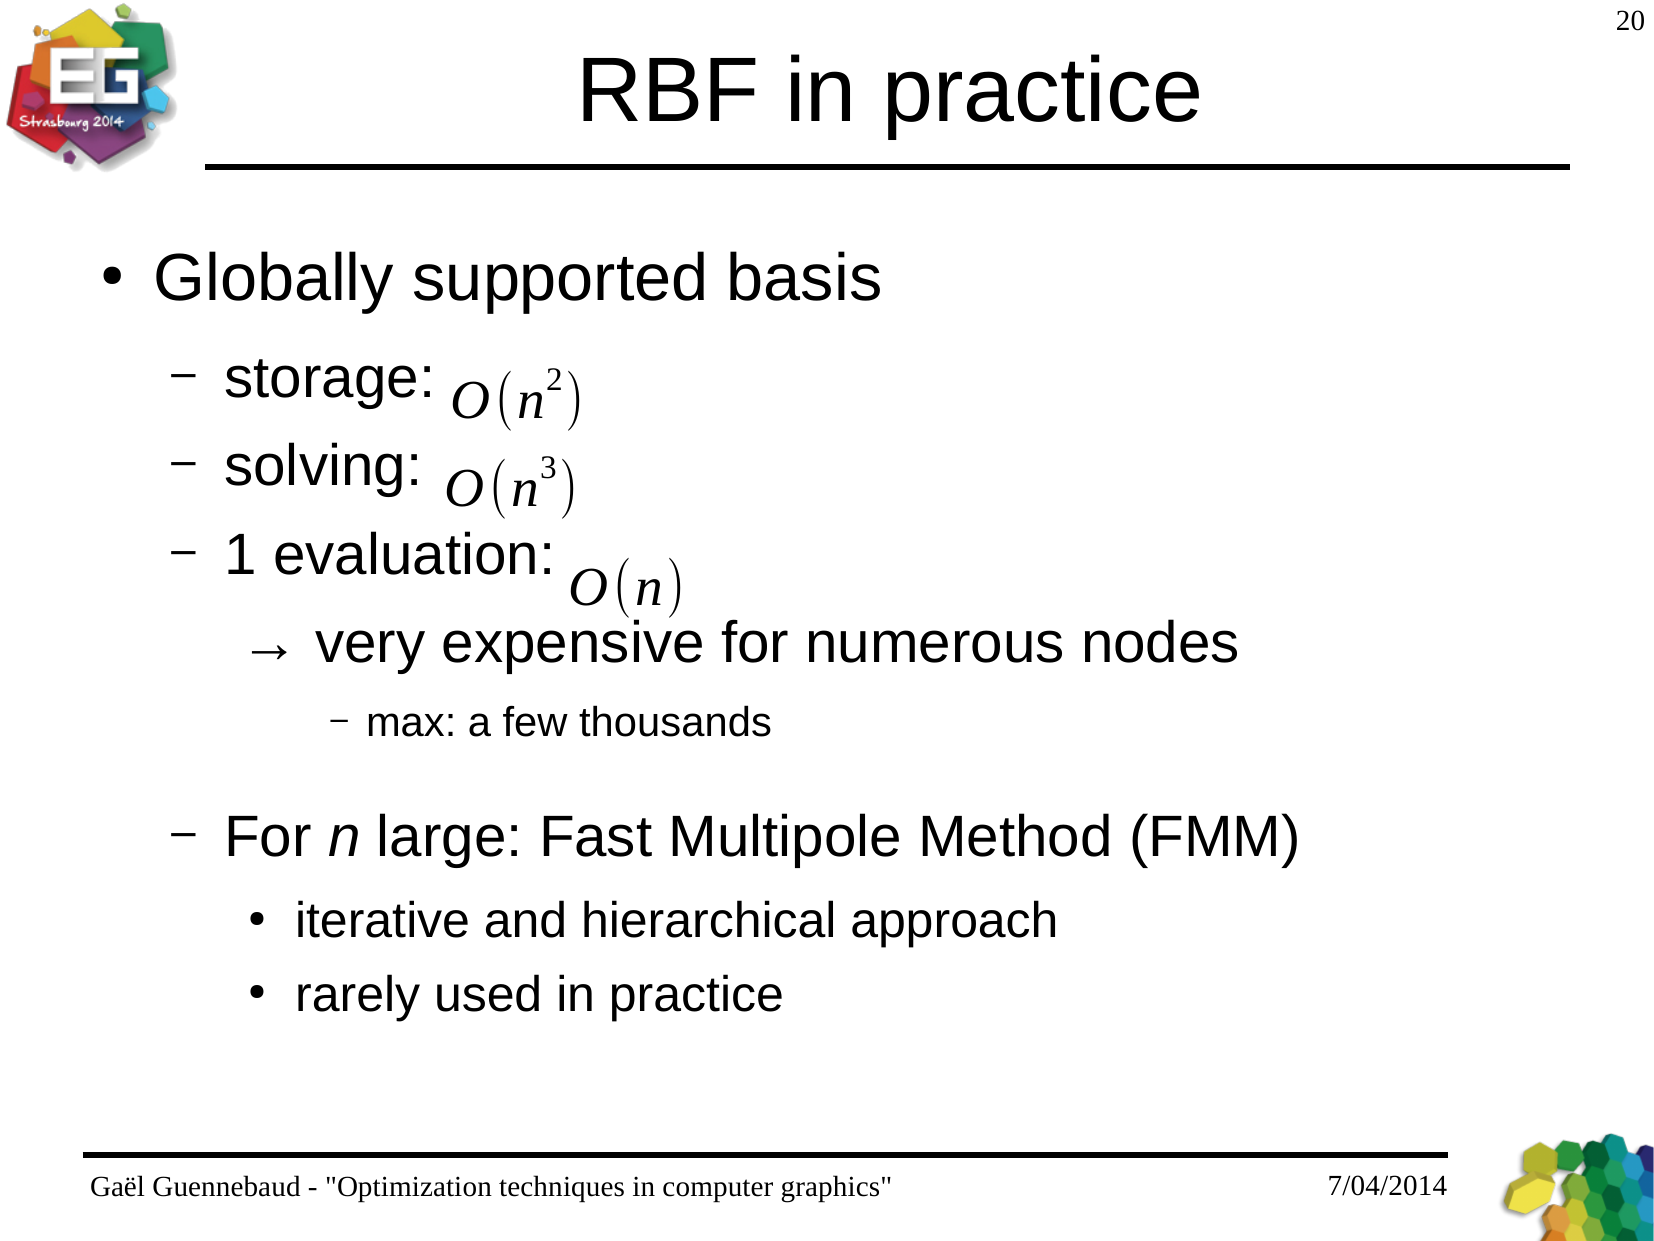

20
# RBF in practice
Globally supported basis
storage:
solving:
1 evaluation:
 → very expensive for numerous nodes
max: a few thousands
For n large: Fast Multipole Method (FMM)
iterative and hierarchical approach
rarely used in practice
7/04/2014
Gaël Guennebaud - "Optimization techniques in computer graphics"